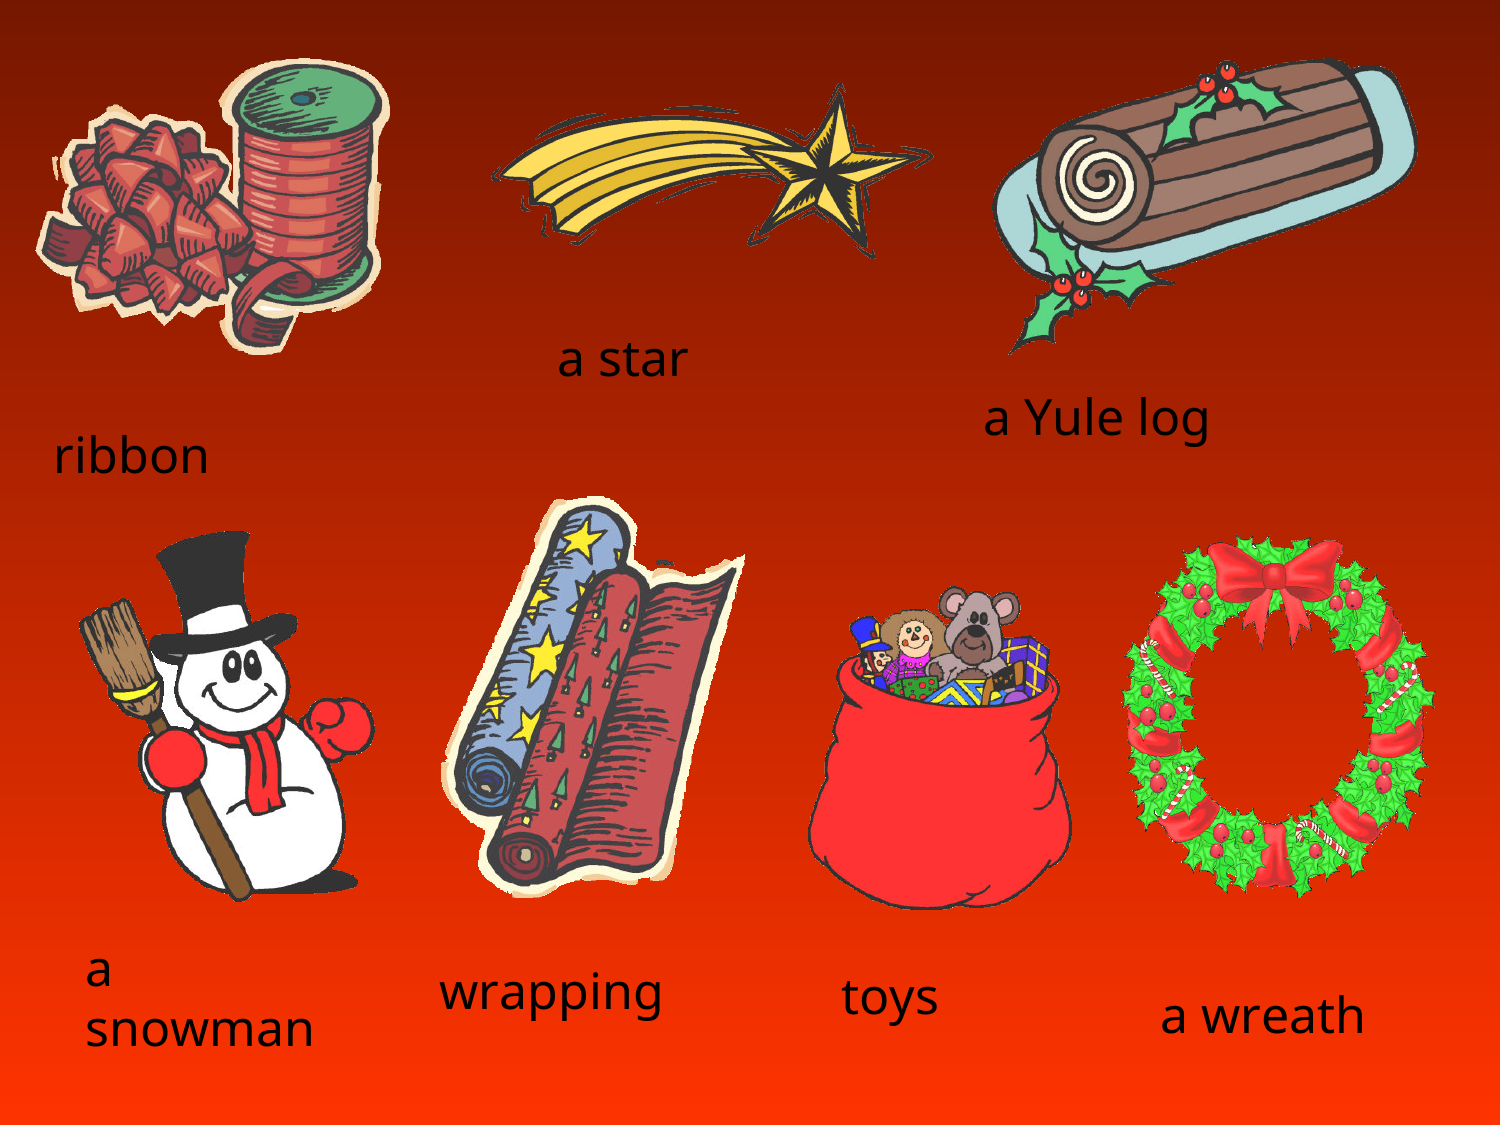

a star
a Yule log
ribbon
a snowman
wrapping
toys
a wreath